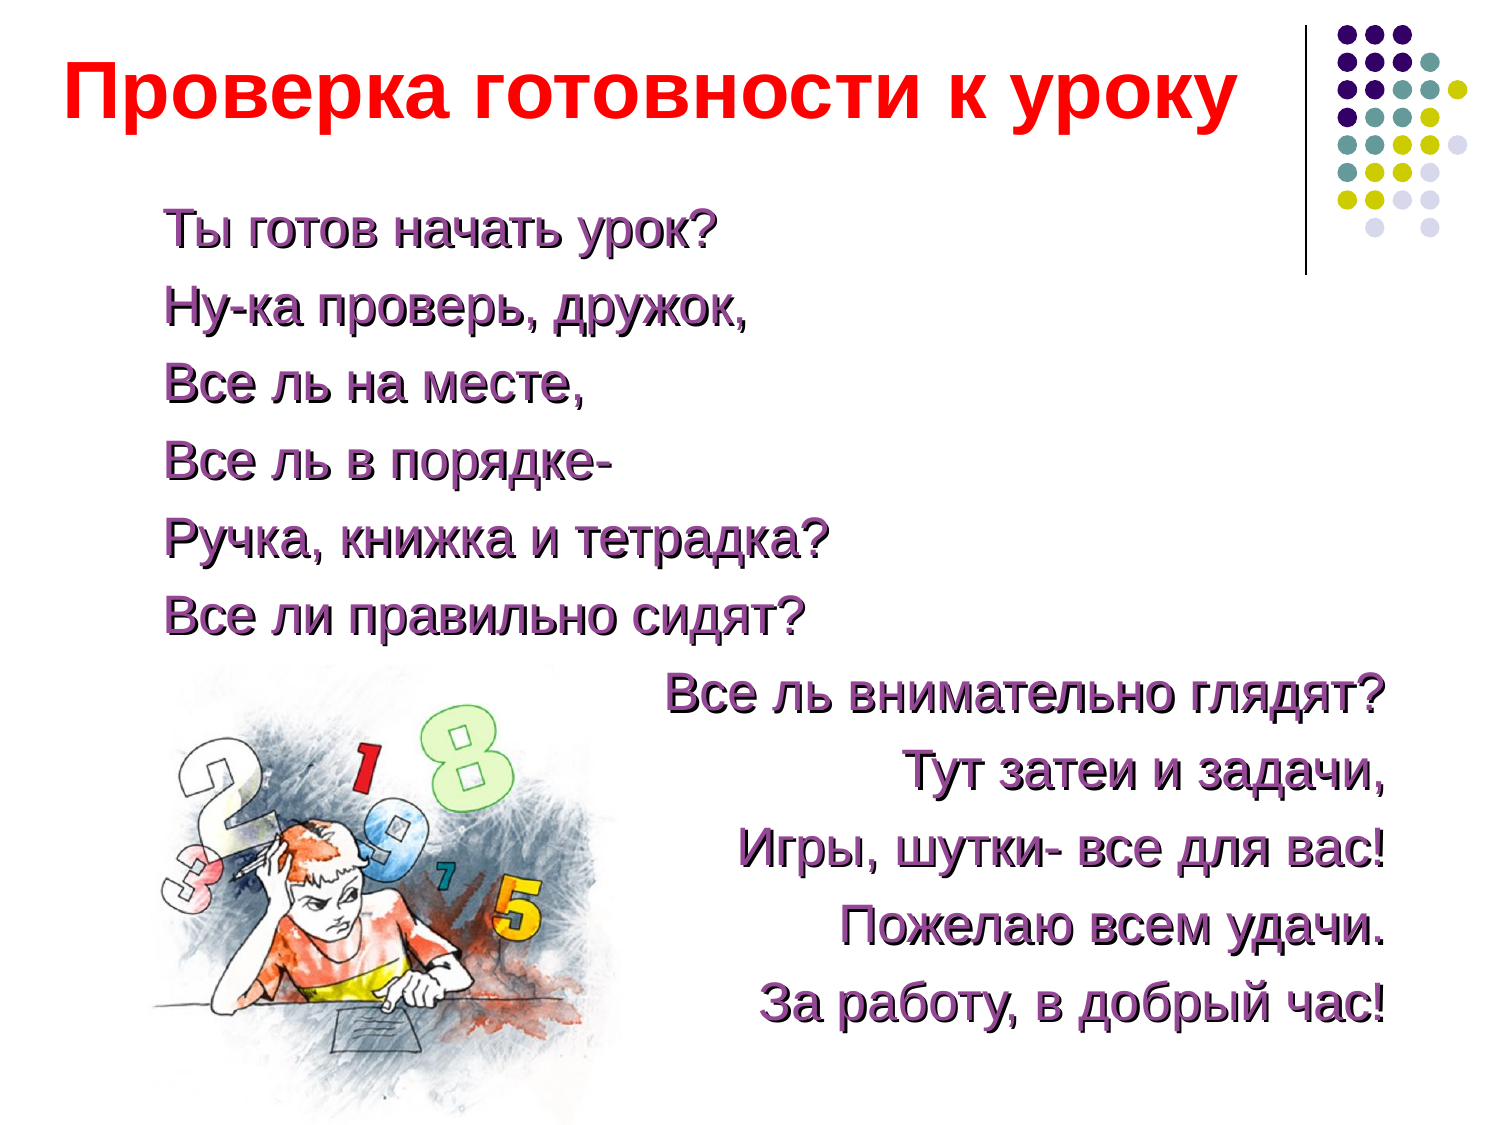

# Проверка готовности к уроку
Ты готов начать урок?
Ну-ка проверь, дружок,
Все ль на месте,
Все ль в порядке-
Ручка, книжка и тетрадка?
Все ли правильно сидят?
Все ль внимательно глядят?
Тут затеи и задачи,
Игры, шутки- все для вас!
Пожелаю всем удачи.
За работу, в добрый час!